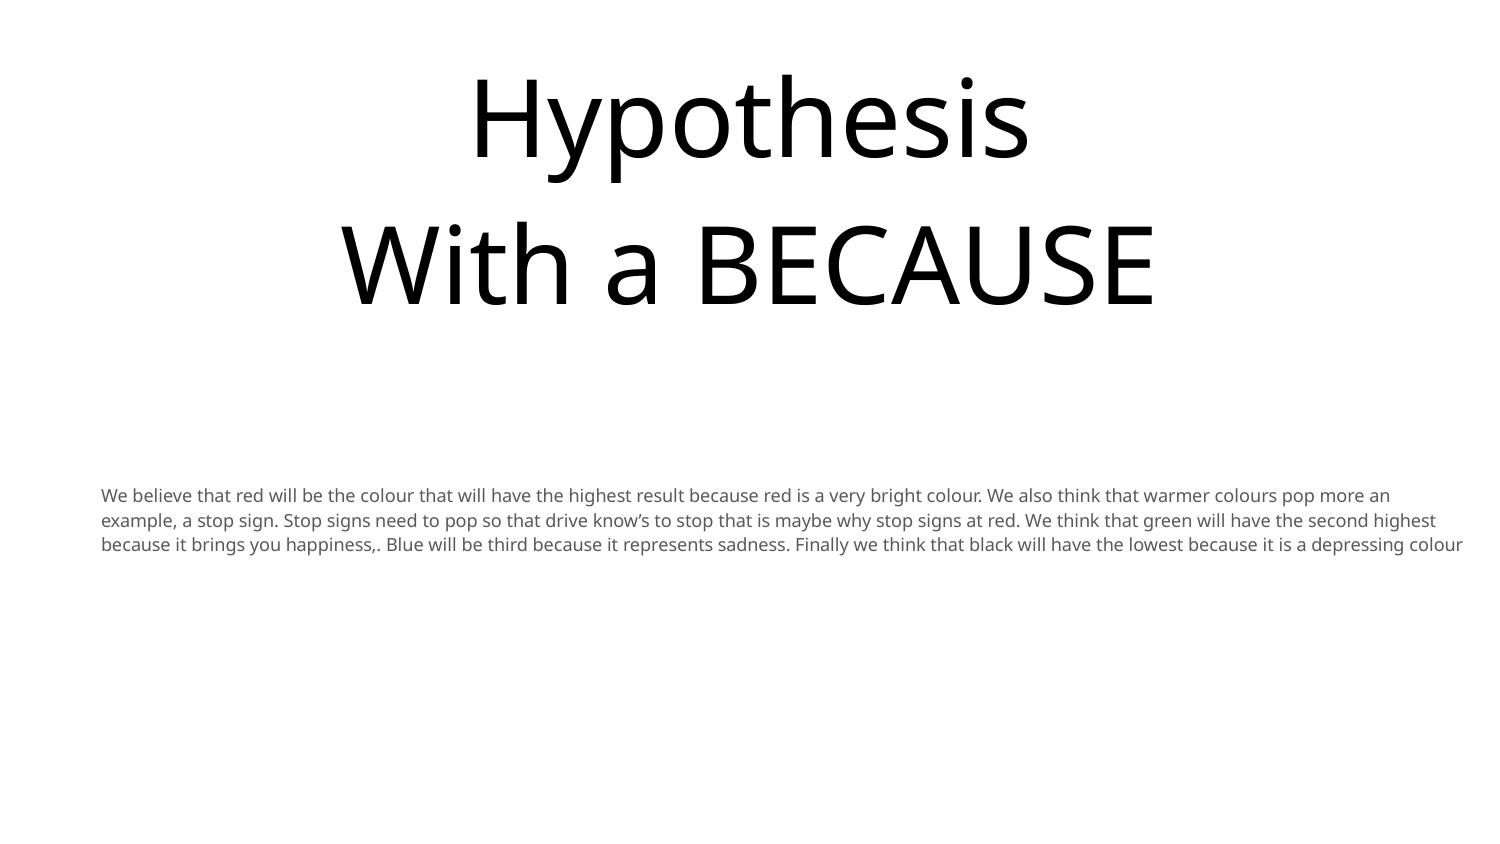

# Hypothesis With a BECAUSE
We believe that red will be the colour that will have the highest result because red is a very bright colour. We also think that warmer colours pop more an example, a stop sign. Stop signs need to pop so that drive know’s to stop that is maybe why stop signs at red. We think that green will have the second highest because it brings you happiness,. Blue will be third because it represents sadness. Finally we think that black will have the lowest because it is a depressing colour